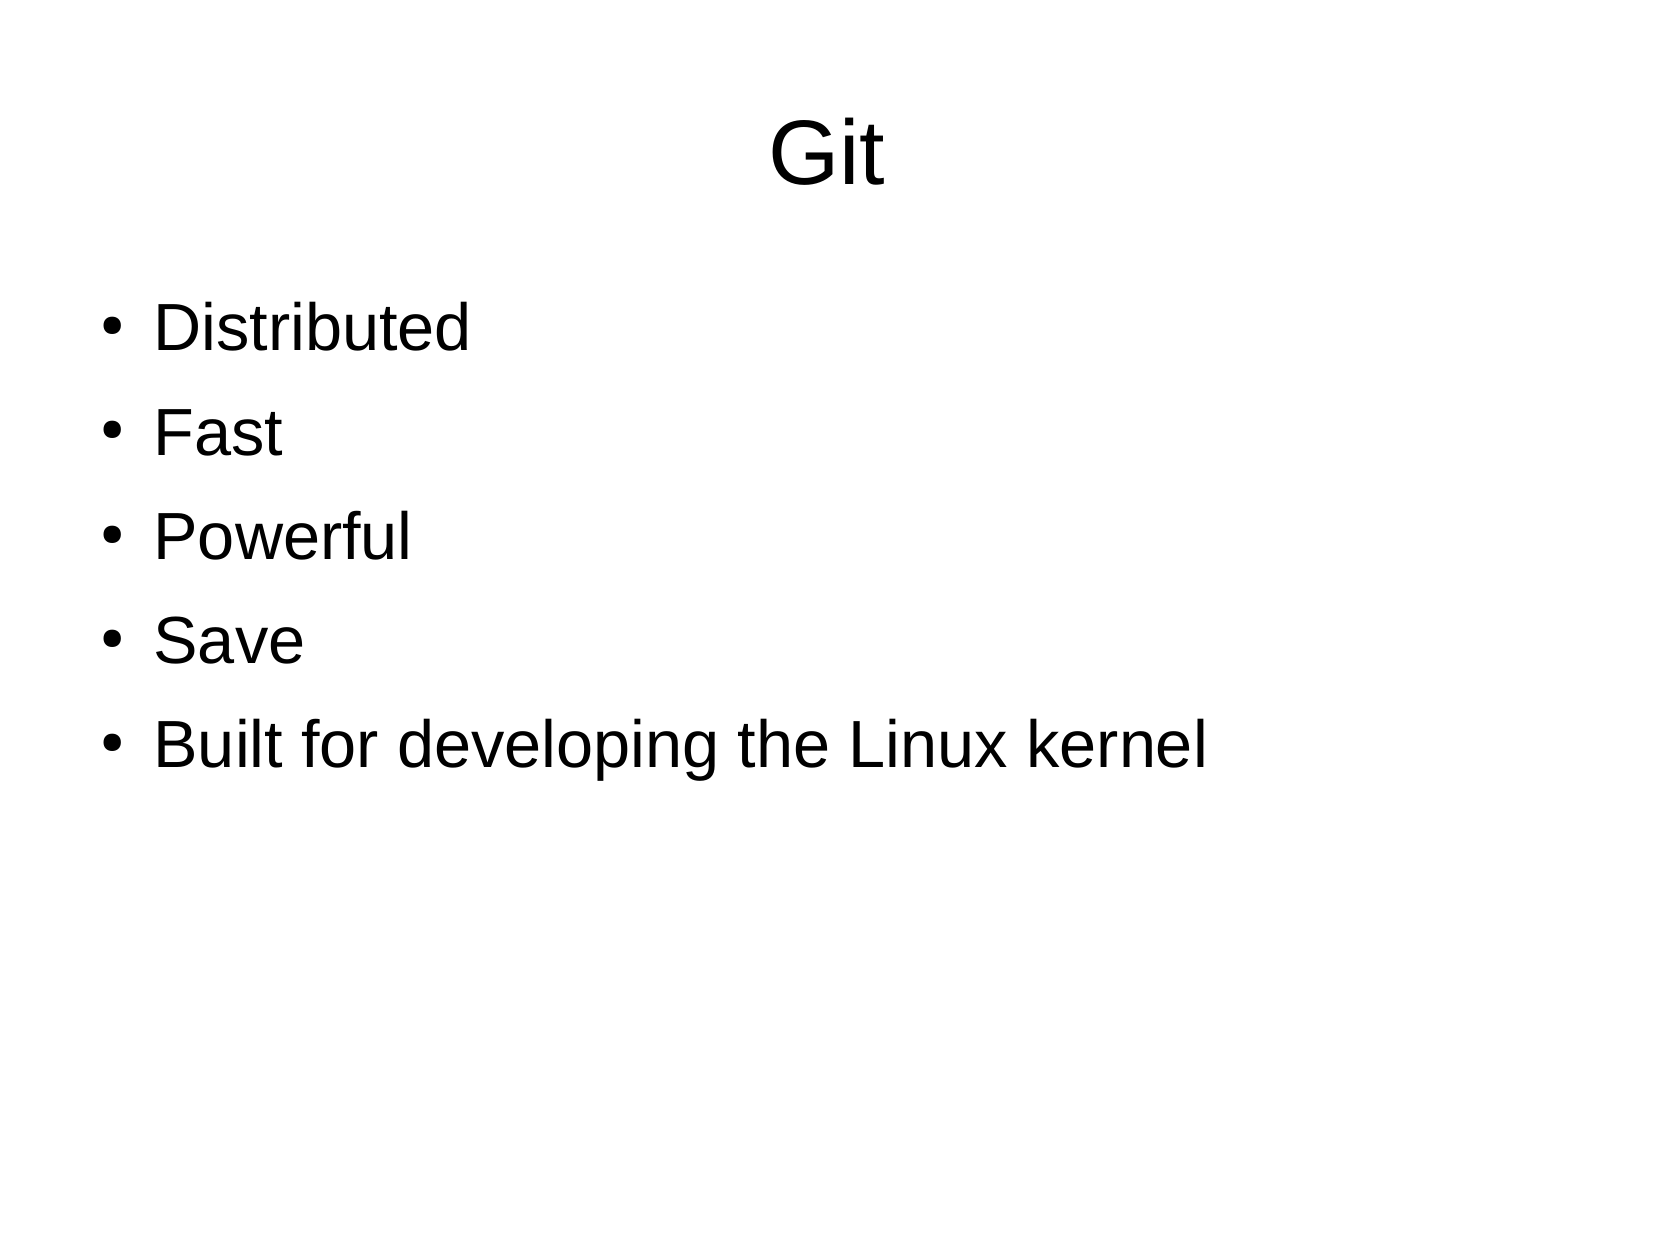

# Git
Distributed
Fast
Powerful
Save
Built for developing the Linux kernel